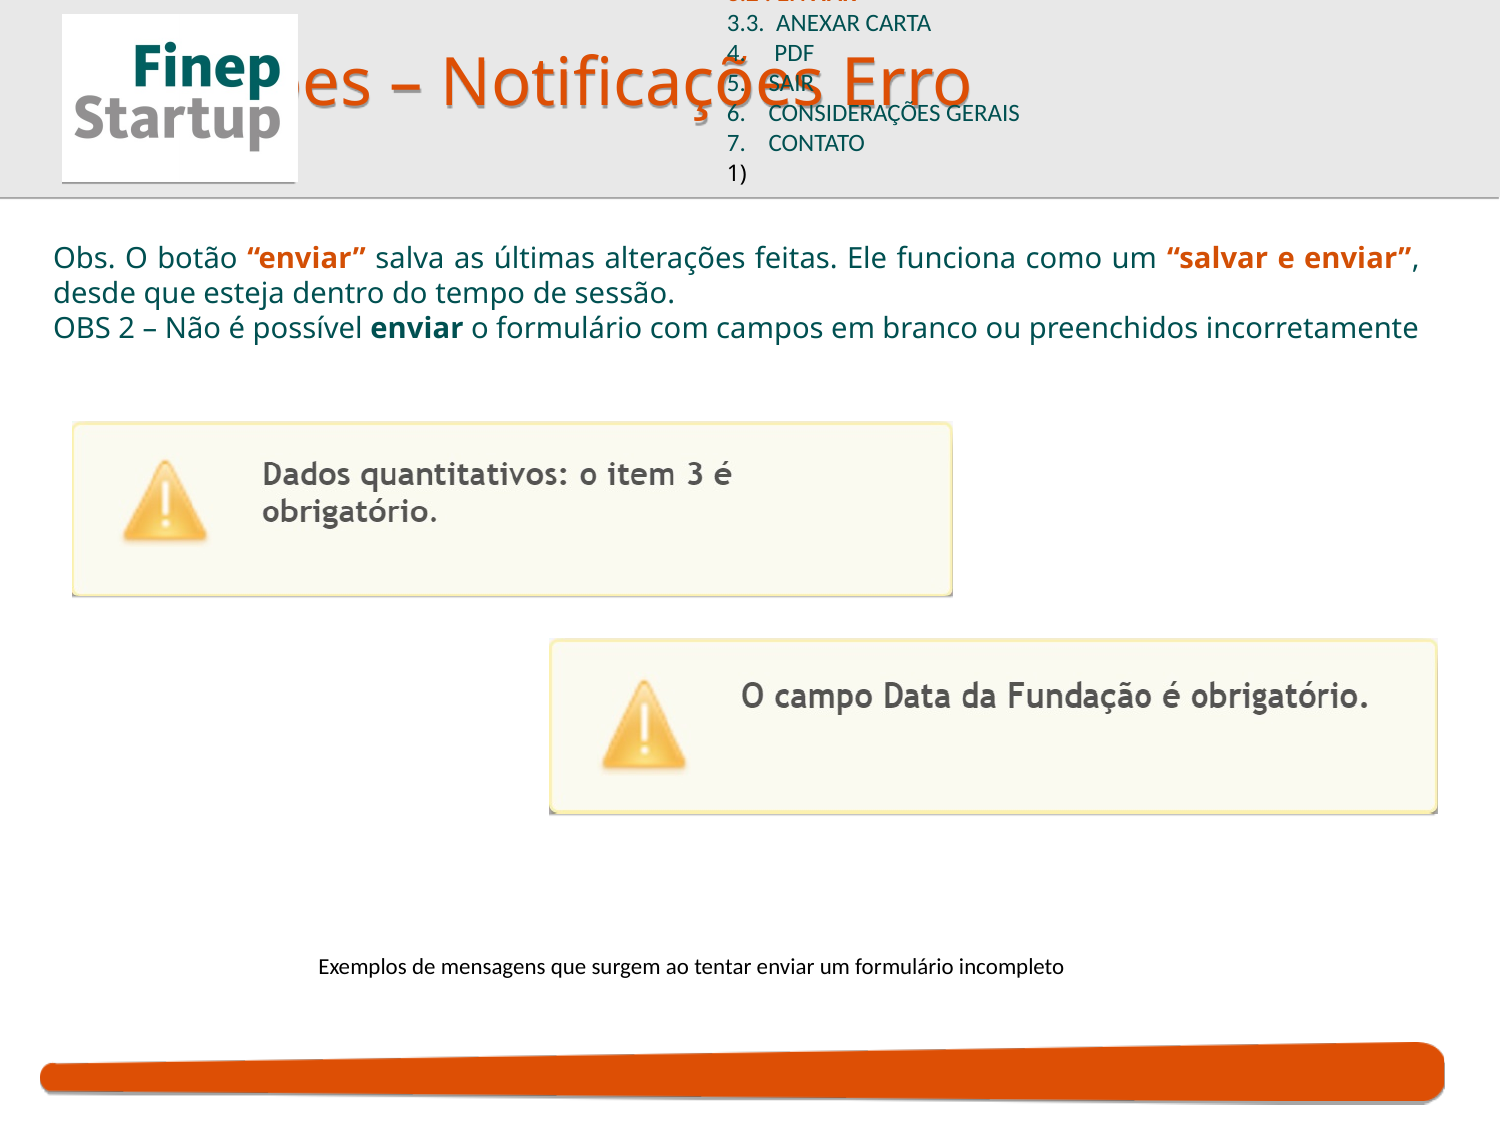

1. 1º ACESSO
2. CADASTRO
3. BOTÕES DO FORMULÁRIO
3.1. SALVAR
3.2 . ENVIAR
3.3. ANEXAR CARTA
4. PDF
5. SAIR
6. CONSIDERAÇÕES GERAIS
7. CONTATO
# 3. Botões – Notificações Erro
Obs. O botão “enviar” salva as últimas alterações feitas. Ele funciona como um “salvar e enviar”, desde que esteja dentro do tempo de sessão.
OBS 2 – Não é possível enviar o formulário com campos em branco ou preenchidos incorretamente
4) CONSIDERAÇÕES GERAIS
1) 1º ACESSO
3) BOTÕES DO FORMULÁRIO
3.3) ANEXAR CARTA
2) CADASTRO
3.1) SALVAR
3.4) PDF
5) CONTATO
3.5) SAIR
3.2) ENVIAR
Exemplos de mensagens que surgem ao tentar enviar um formulário incompleto